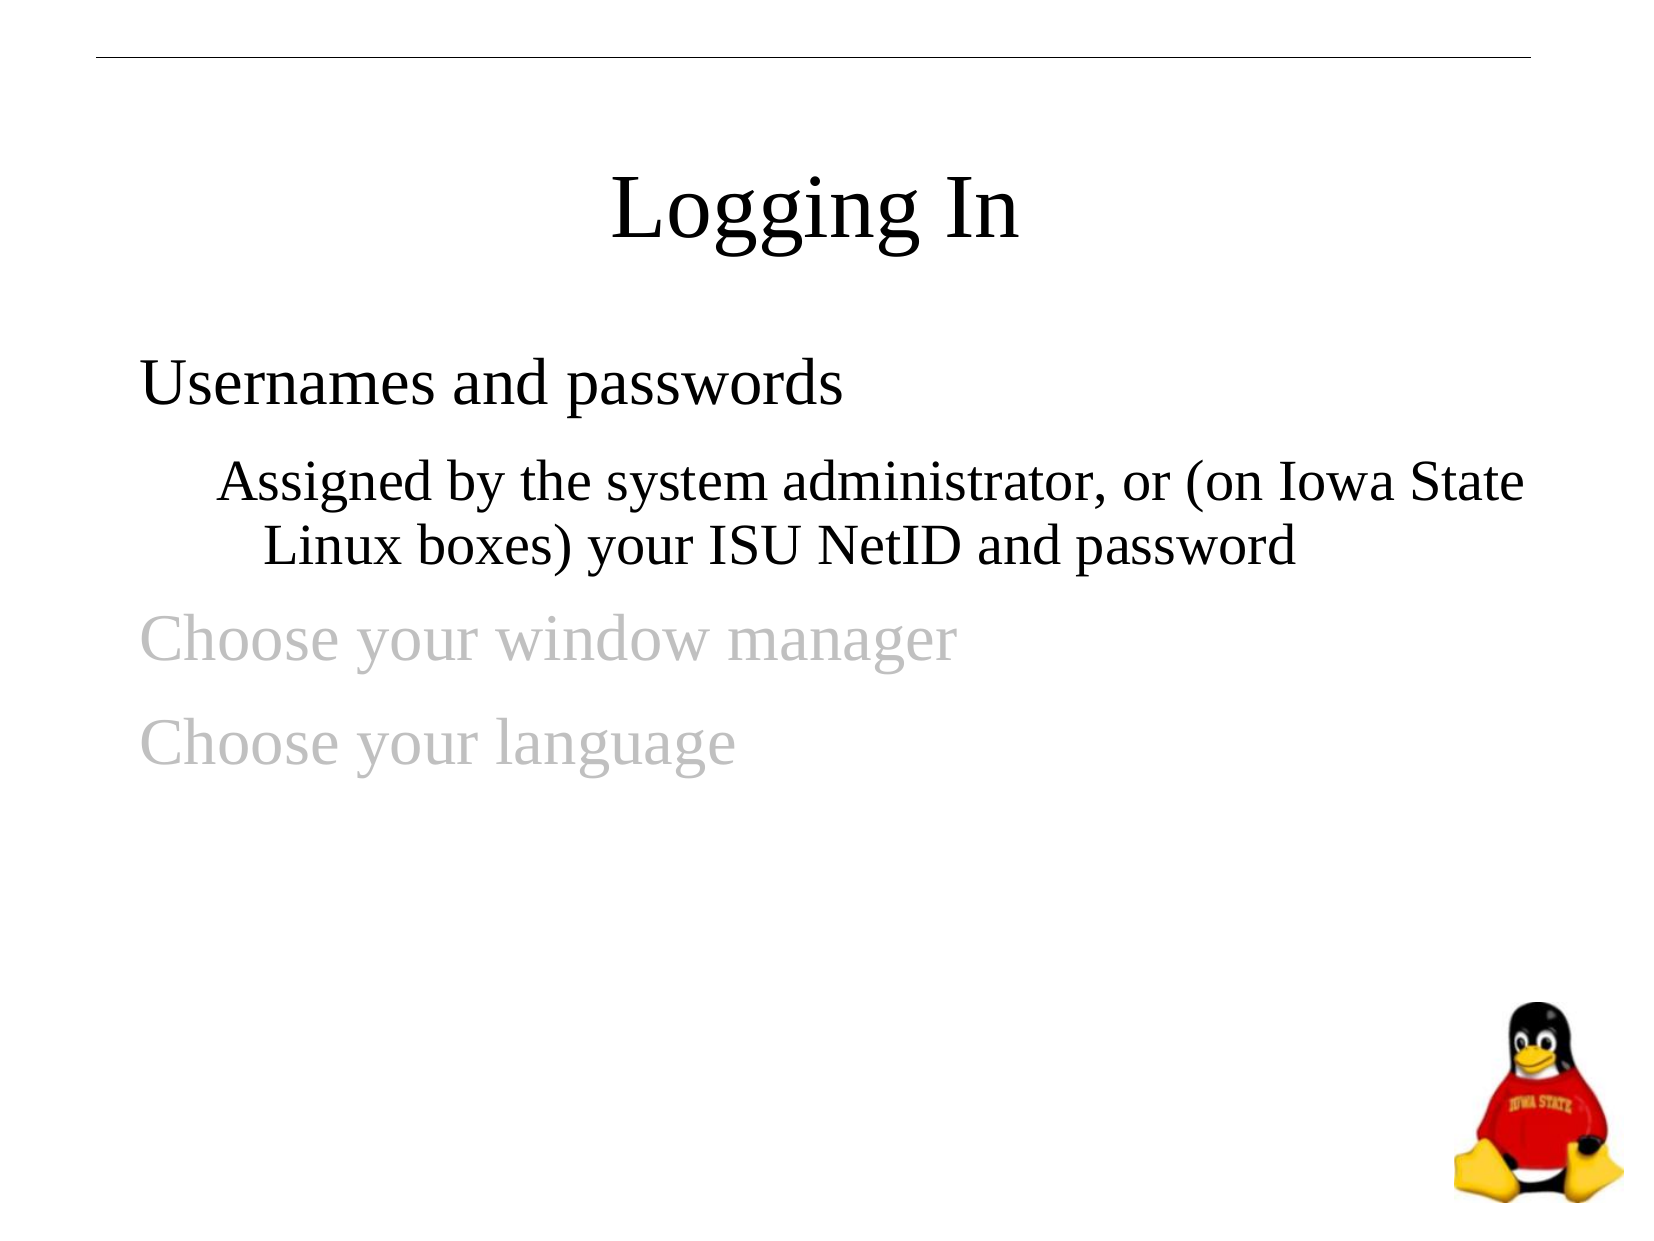

# Logging In
Usernames and passwords
Assigned by the system administrator, or (on Iowa State Linux boxes) your ISU NetID and password
Choose your window manager
Choose your language